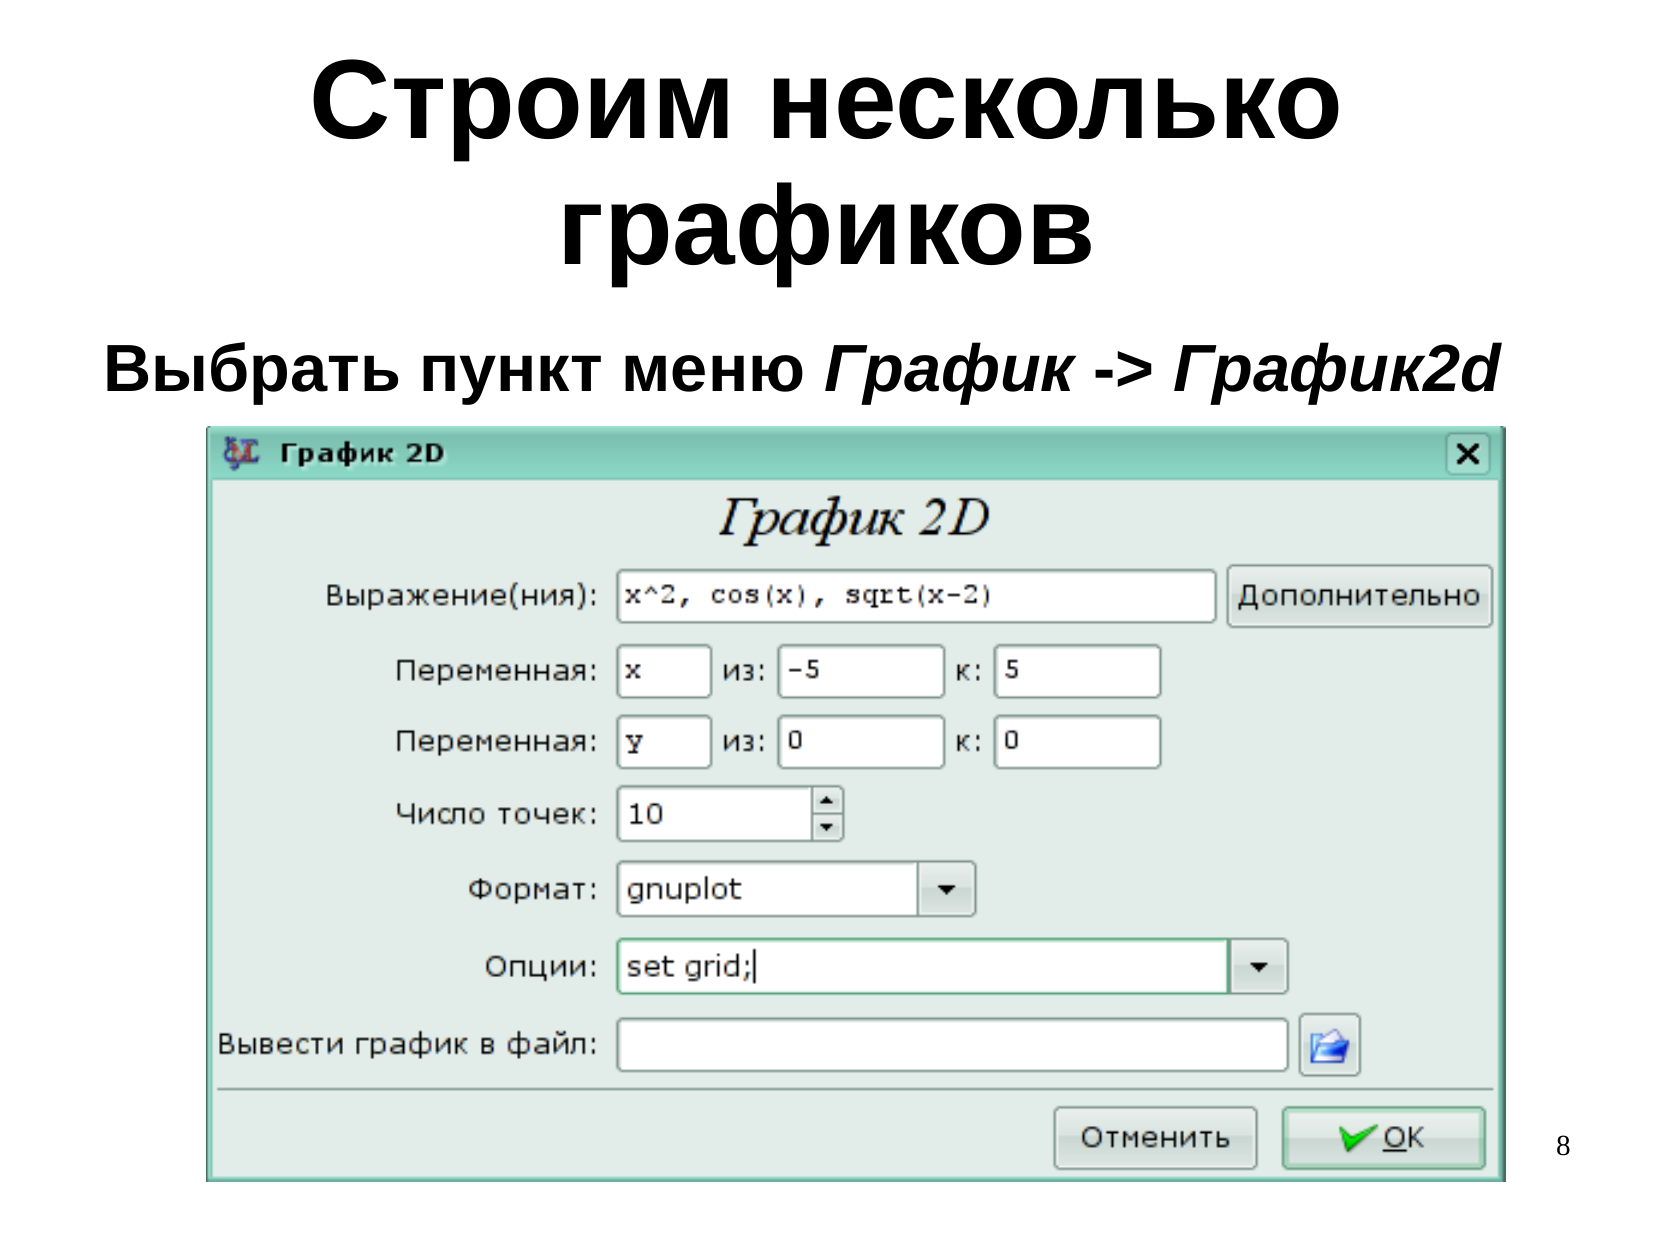

Строим несколько графиков
Выбрать пункт меню График -> График2d
8